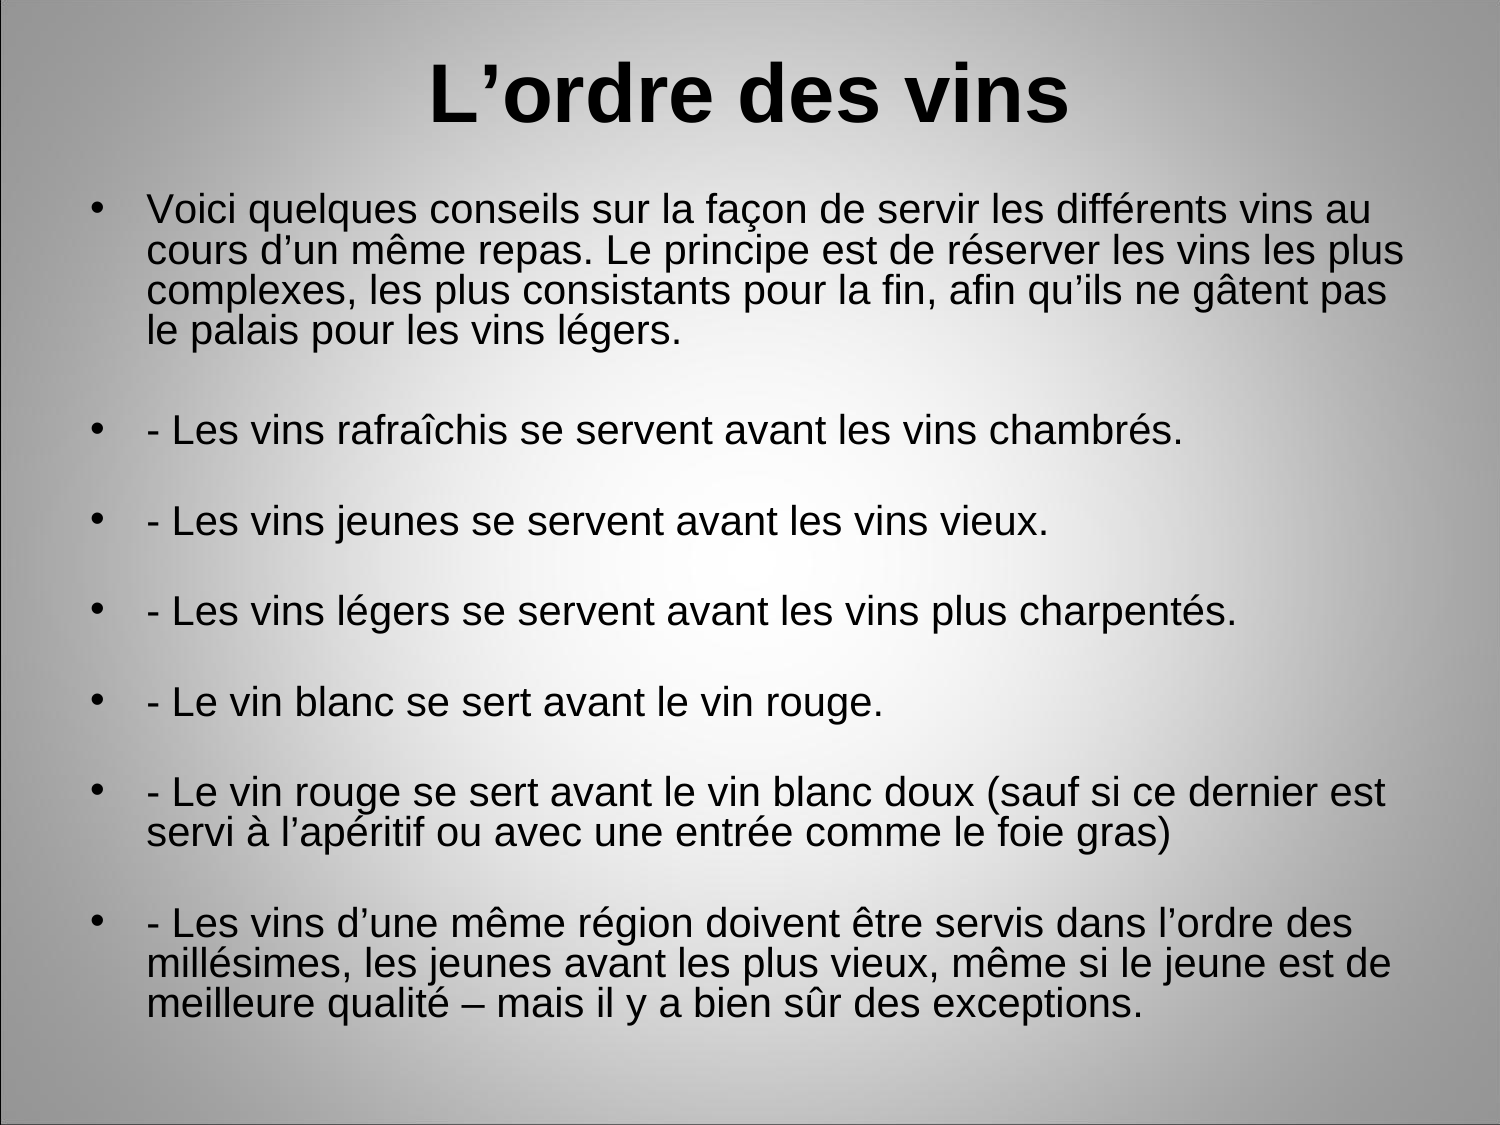

# L’ordre des vins
Voici quelques conseils sur la façon de servir les différents vins au cours d’un même repas. Le principe est de réserver les vins les plus complexes, les plus consistants pour la fin, afin qu’ils ne gâtent pas le palais pour les vins légers.
- Les vins rafraîchis se servent avant les vins chambrés.
- Les vins jeunes se servent avant les vins vieux.
- Les vins légers se servent avant les vins plus charpentés.
- Le vin blanc se sert avant le vin rouge.
- Le vin rouge se sert avant le vin blanc doux (sauf si ce dernier est servi à l’apéritif ou avec une entrée comme le foie gras)
- Les vins d’une même région doivent être servis dans l’ordre des millésimes, les jeunes avant les plus vieux, même si le jeune est de meilleure qualité – mais il y a bien sûr des exceptions.